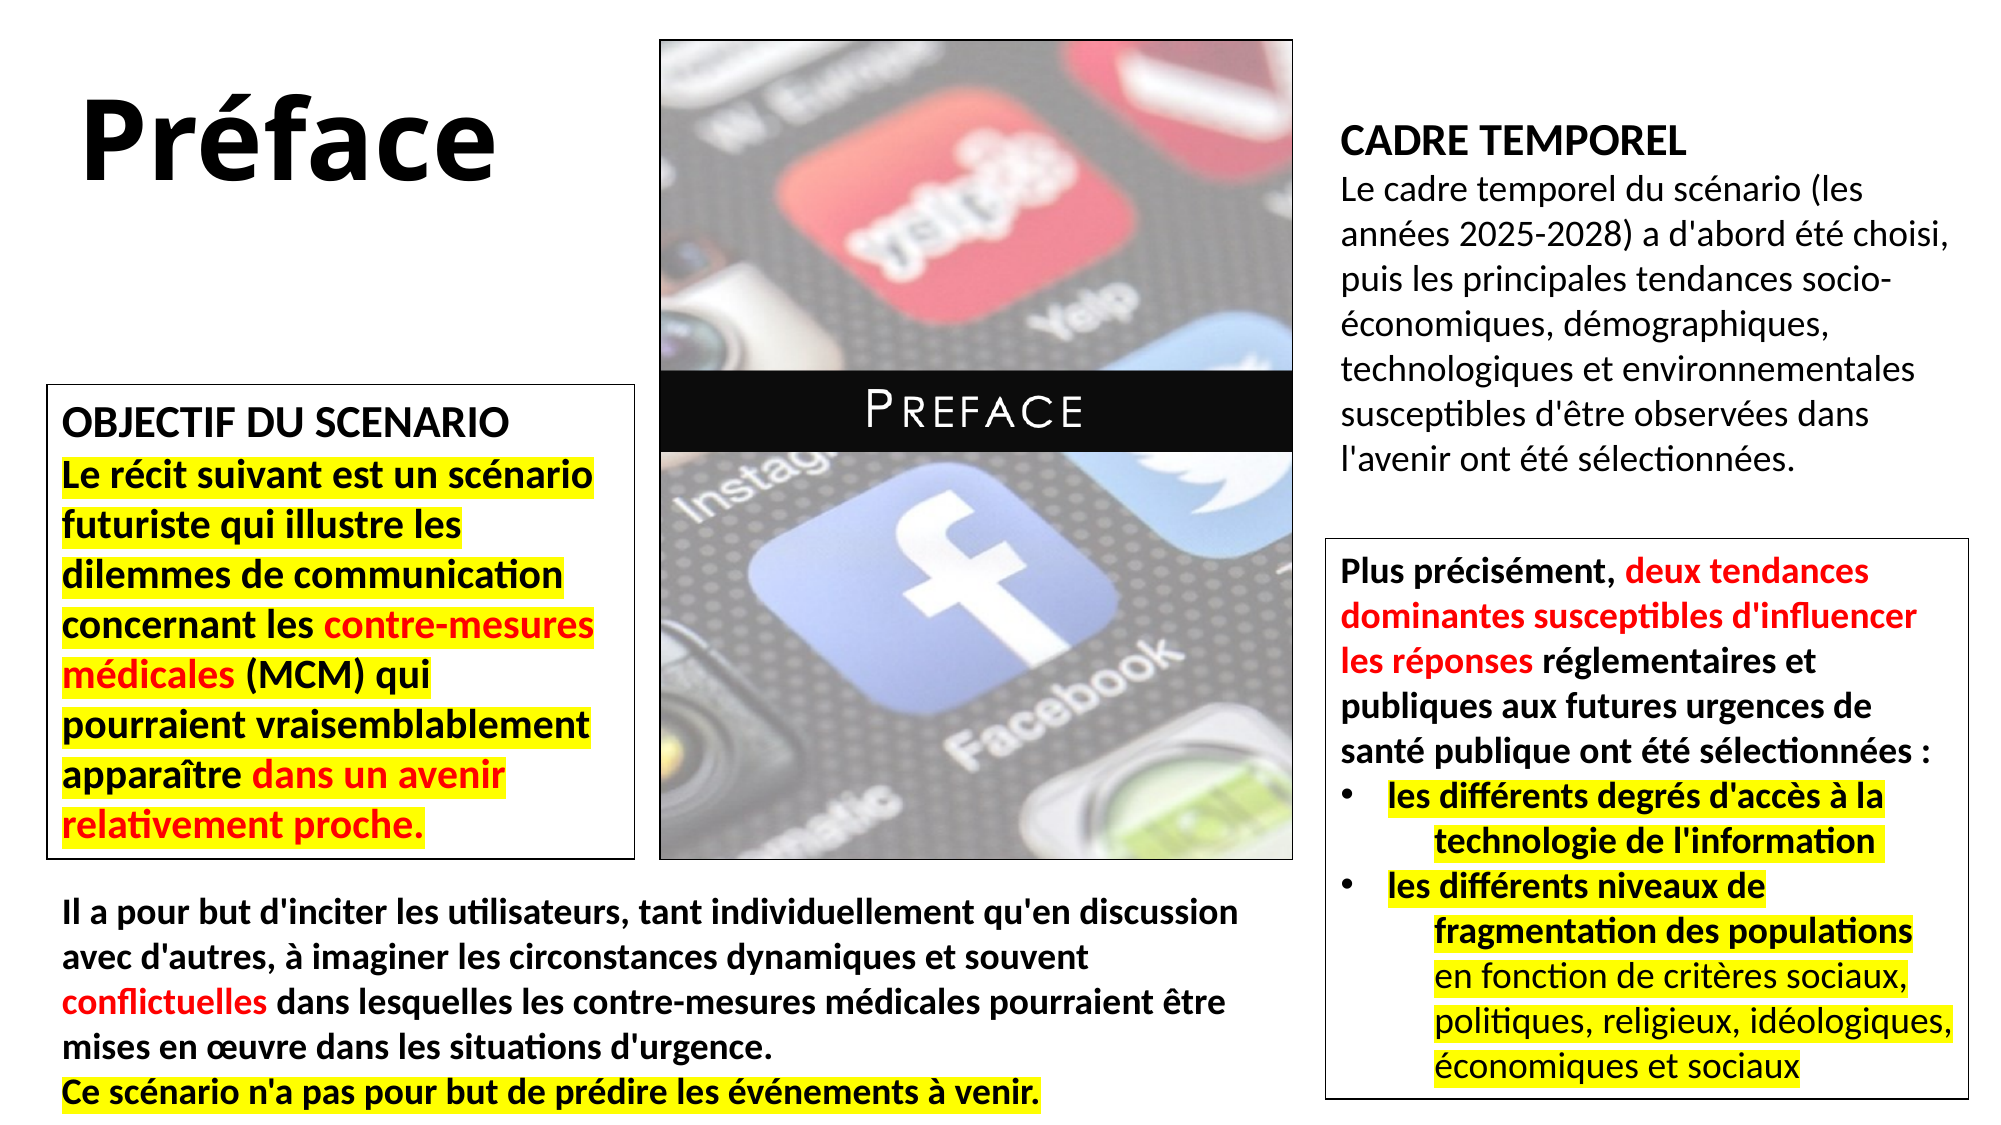

Préface
CADRE TEMPOREL
Le cadre temporel du scénario (les années 2025-2028) a d'abord été choisi, puis les principales tendances socio-économiques, démographiques, technologiques et environnementales susceptibles d'être observées dans l'avenir ont été sélectionnées.
OBJECTIF DU SCENARIO
Le récit suivant est un scénario futuriste qui illustre les dilemmes de communication concernant les contre-mesures médicales (MCM) qui pourraient vraisemblablement apparaître dans un avenir relativement proche.
Plus précisément, deux tendances dominantes susceptibles d'influencer les réponses réglementaires et publiques aux futures urgences de santé publique ont été sélectionnées :
les différents degrés d'accès à la technologie de l'information
les différents niveaux de fragmentation des populations en fonction de critères sociaux, politiques, religieux, idéologiques, économiques et sociaux
Il a pour but d'inciter les utilisateurs, tant individuellement qu'en discussion avec d'autres, à imaginer les circonstances dynamiques et souvent conflictuelles dans lesquelles les contre-mesures médicales pourraient être mises en œuvre dans les situations d'urgence.
Ce scénario n'a pas pour but de prédire les événements à venir.